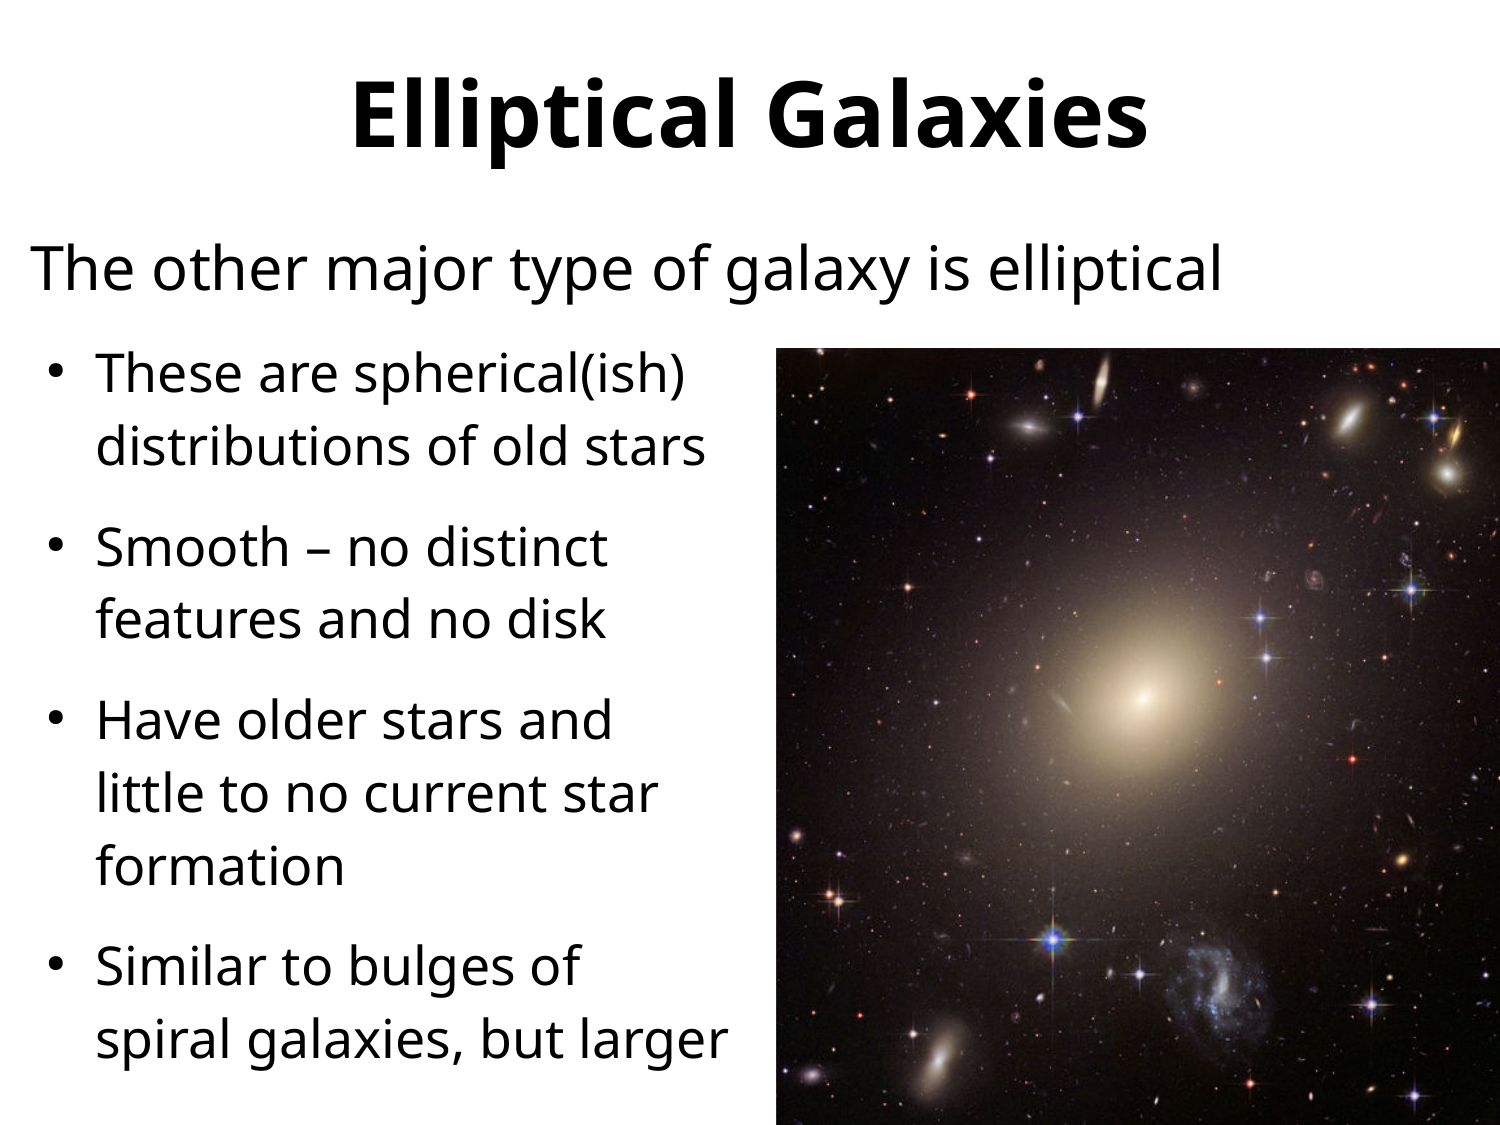

# Elliptical Galaxies
The other major type of galaxy is elliptical
These are spherical(ish)
distributions of old stars
Smooth – no distinct
features and no disk
Have older stars and
little to no current star
formation
Similar to bulges of
spiral galaxies, but larger